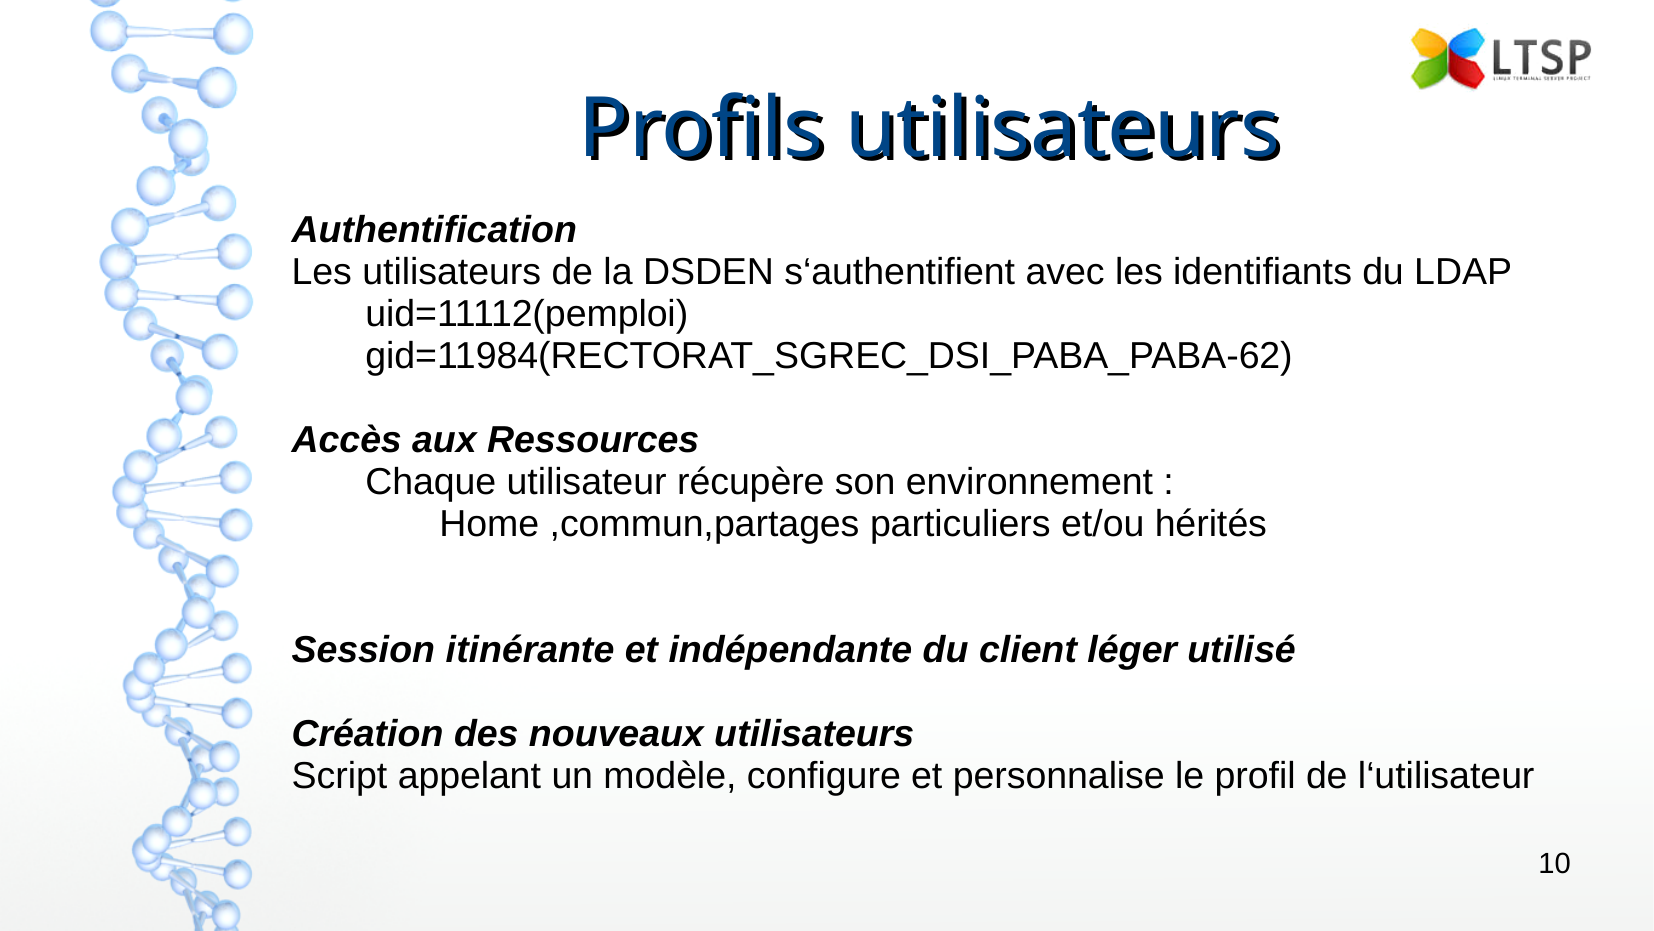

# Profils utilisateurs
Authentification
Les utilisateurs de la DSDEN s‘authentifient avec les identifiants du LDAP
	uid=11112(pemploi)
	gid=11984(RECTORAT_SGREC_DSI_PABA_PABA-62)
Accès aux Ressources
	Chaque utilisateur récupère son environnement :
		Home ,commun,partages particuliers et/ou hérités
Session itinérante et indépendante du client léger utilisé
Création des nouveaux utilisateurs
Script appelant un modèle, configure et personnalise le profil de l‘utilisateur
10